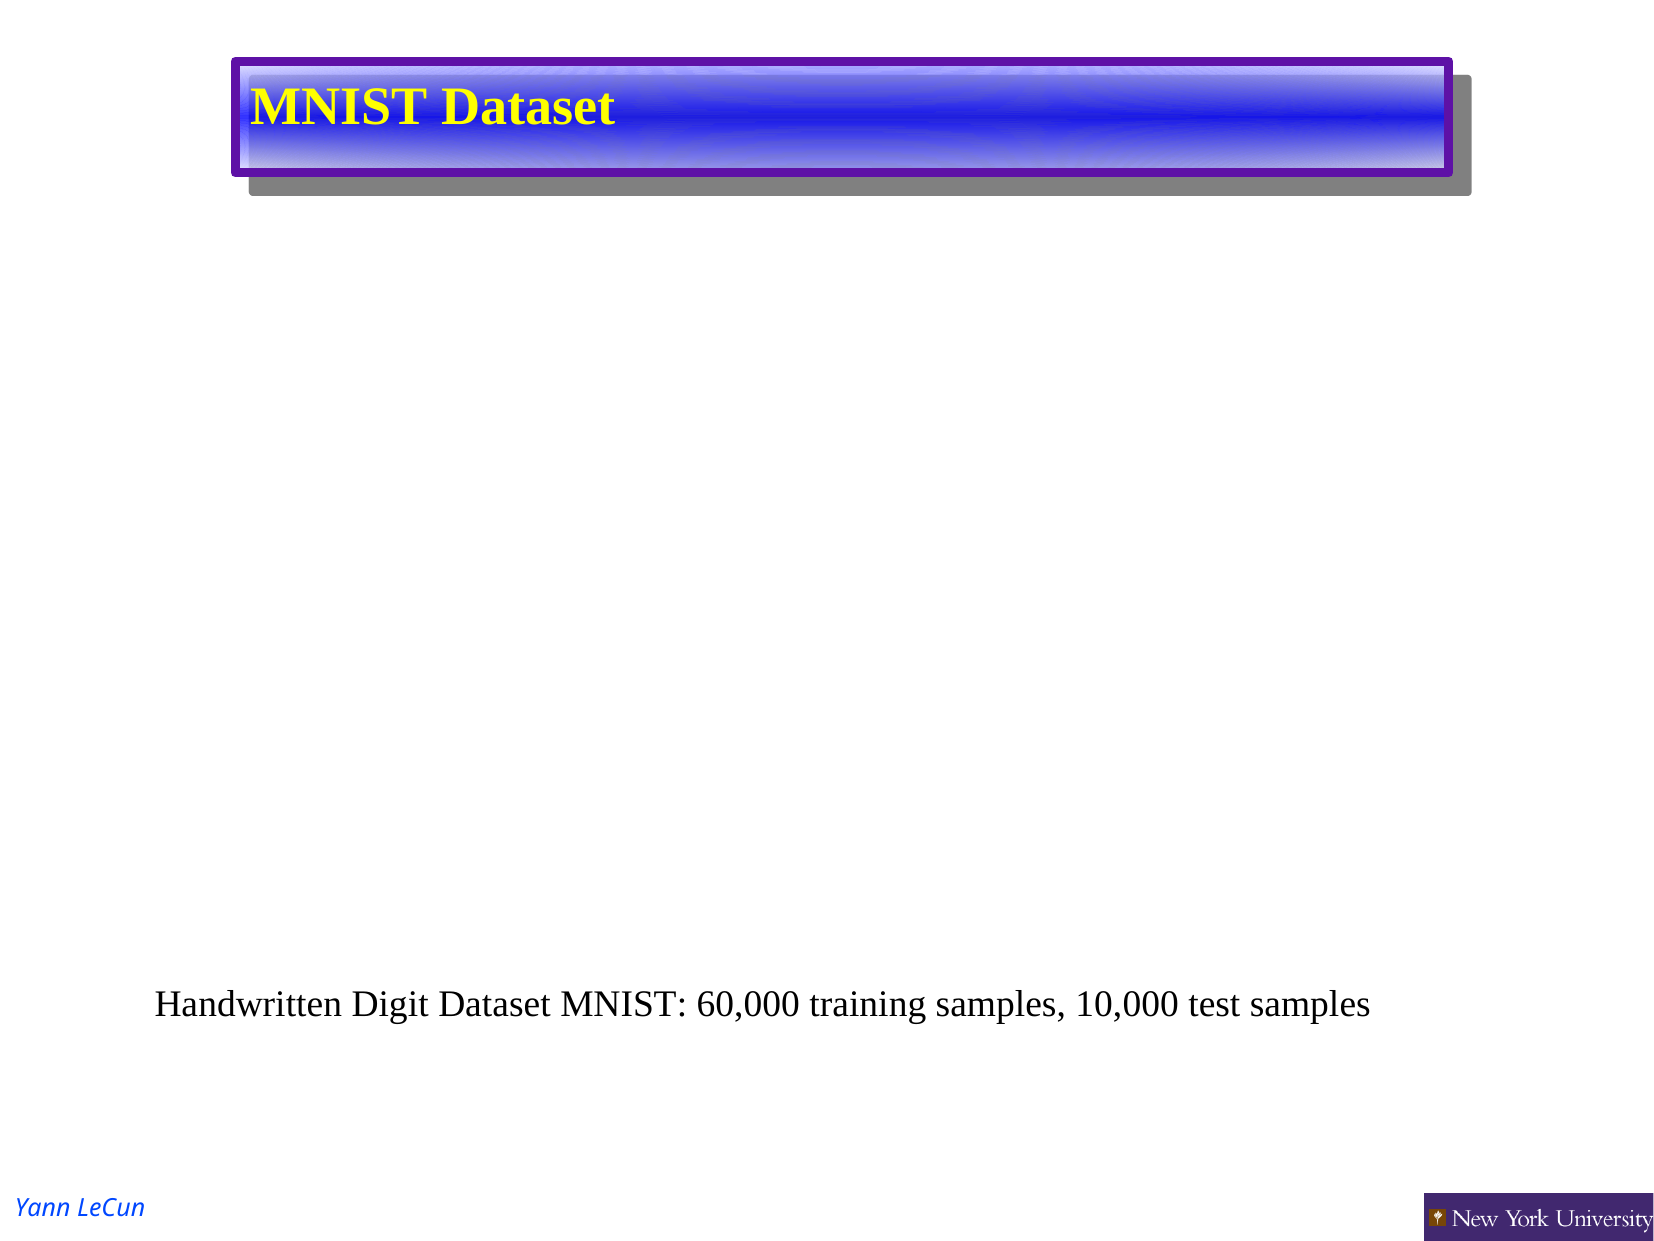

MNIST Dataset
 Handwritten Digit Dataset MNIST: 60,000 training samples, 10,000 test samples